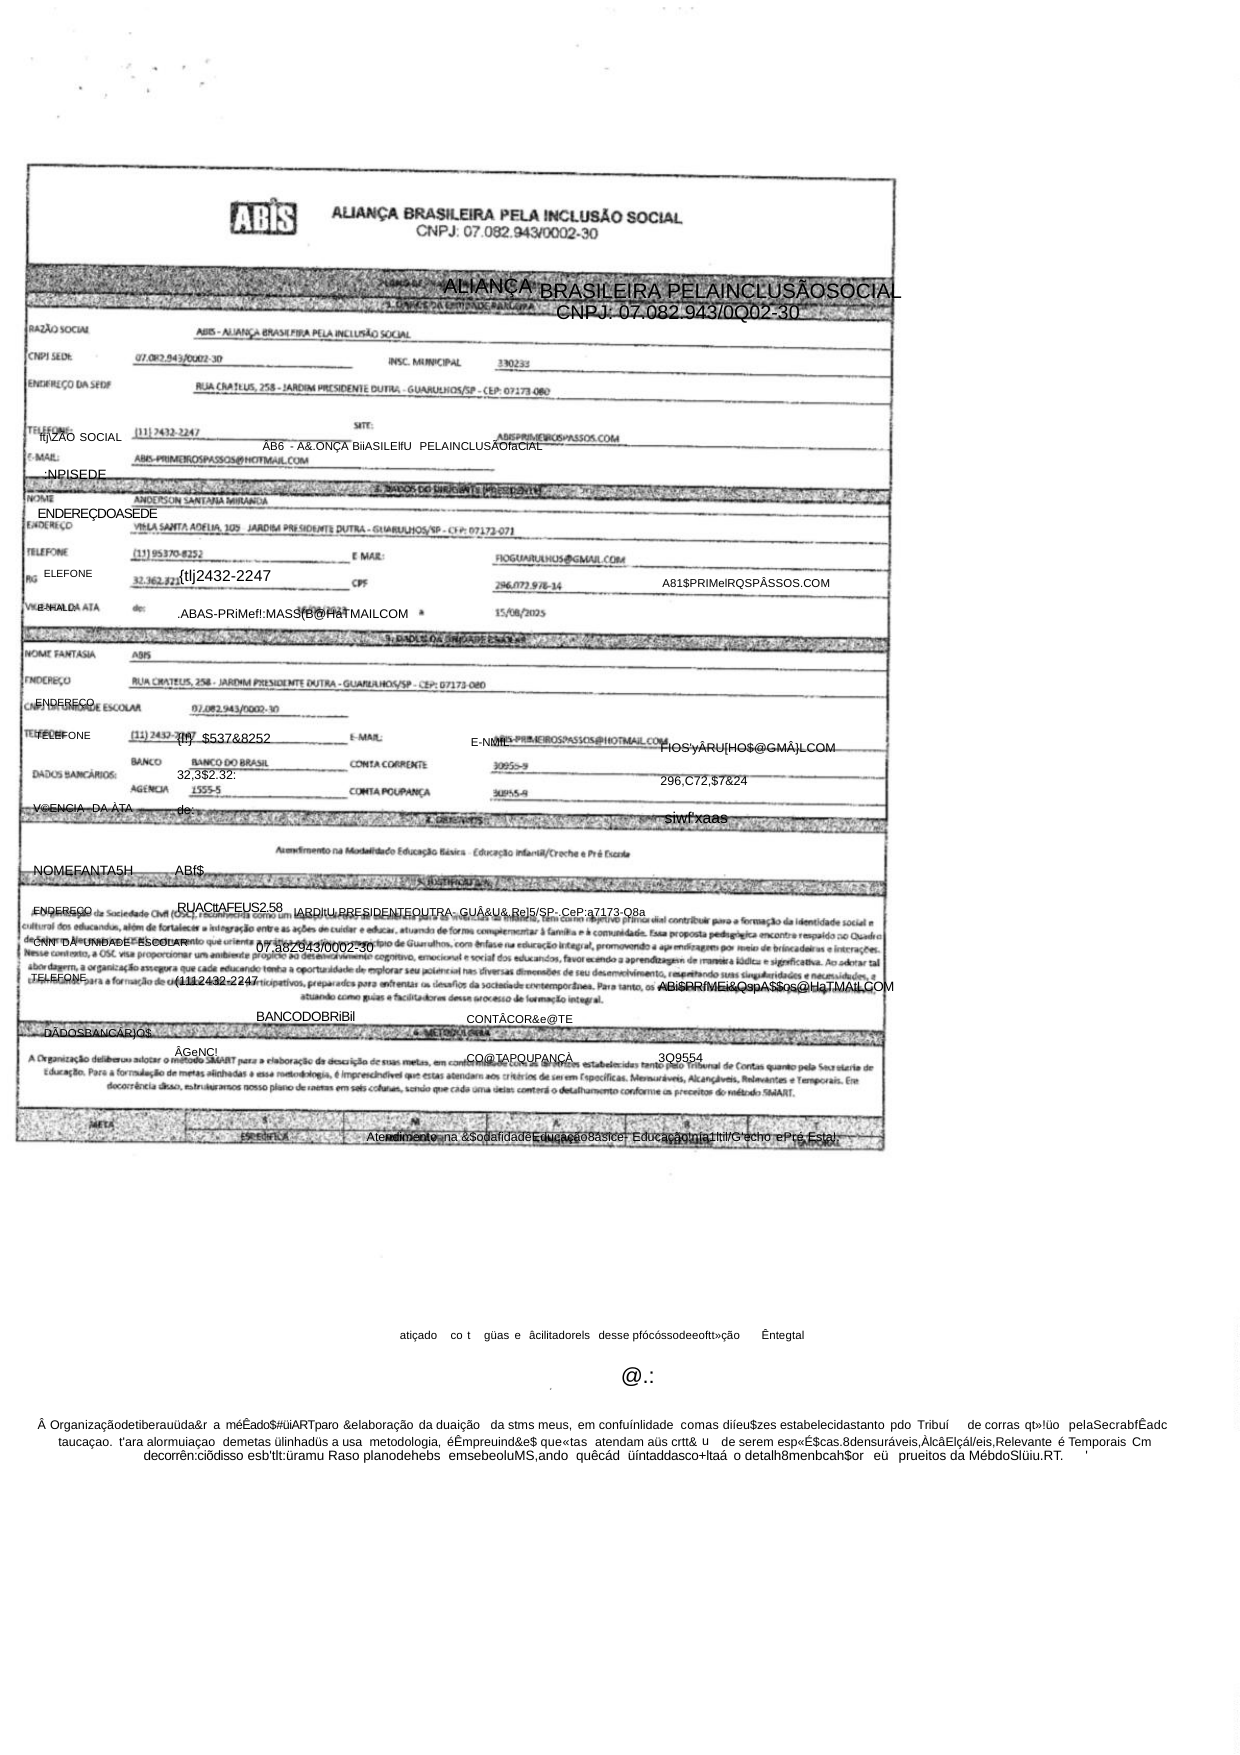

ALIANÇA
BRASILEIRA PELAINCLUSÃOSOCIAL
CNPJ: 07.082.943/0Q02-30
ftj\ZÃO SOCIAL
:NPISEDE
ÂB6 - A&.ONÇA BiiASILElfU PELAINCLUSÃOfaCiAL
ENDEREÇDOASEDE
{tlj2432-2247
ELEFONE
E-:HALL:
A81$PRIMelRQSPÂSSOS.COM
.ABAS-PRiMef!:MASS(B@HaTMAILCOM
ENDEREÇO
TELEFONE
{l!} $537&8252
32,3$2.32:
de:
E-NMfL'
FIOS'yÂRU[HO$@GMÂ}LCOM
296,C72,$7&24
V©ENCIA DA ÀTA
NOMEFANTA5H
siwf'xaas
ABf$
RUACttAFEUS2.58
ENDEREÇO
IARDltU PRESIDENTEOUTRA- GUÂ&U&.Re]5/SP-.CeP:a7173-Q8a
CNN DA UNIDADE ESCOLAR
07.a8Z943/0002-30
TELEFONE
(1112432-2247
BANCODOBRiBil
ABi$PRfMEi&QspA$$os@HaTMAtLCOM
3Q9554
CONTÂCOR&e@TE
CO@TAPQUPANÇÀ
DÃDOSBANCÁR}O$
ÂGeNC!
Atendimento na &$odafidadêEducação8ásice- Educação!nía1ltil/G'echo ePré Esta!.
atiçado co t güas
e
âcilitadorels desse pfócóssodeeoftt»ção Êntegtal
@.:
#
Â Organizaçãodetiberauüda&r a méÊado$#üiARTparo &elaboração da duaição da stms meus, em confuínlidade comas diíeu$zes estabelecidastanto pdo Tribuí de corras qt»!üo pelaSecrabfÊadc
taucaçao. t'ara alormuiaçao demetas ülinhadüs a usa metodologia, éÊmpreuind&e$ que«tas atendam aüs crtt& de serem esp«É$cas.8densuráveis,ÀlcâElçál/eis,Relevante é Temporais Cm
decorrên:ciõdisso esb'tlt:üramu Raso planodehebs emsebeoluMS,ando quêcád üíntaddasco+ltaá o detalh8menbcah$or eü prueitos da MébdoSlüiu.RT.
u
'